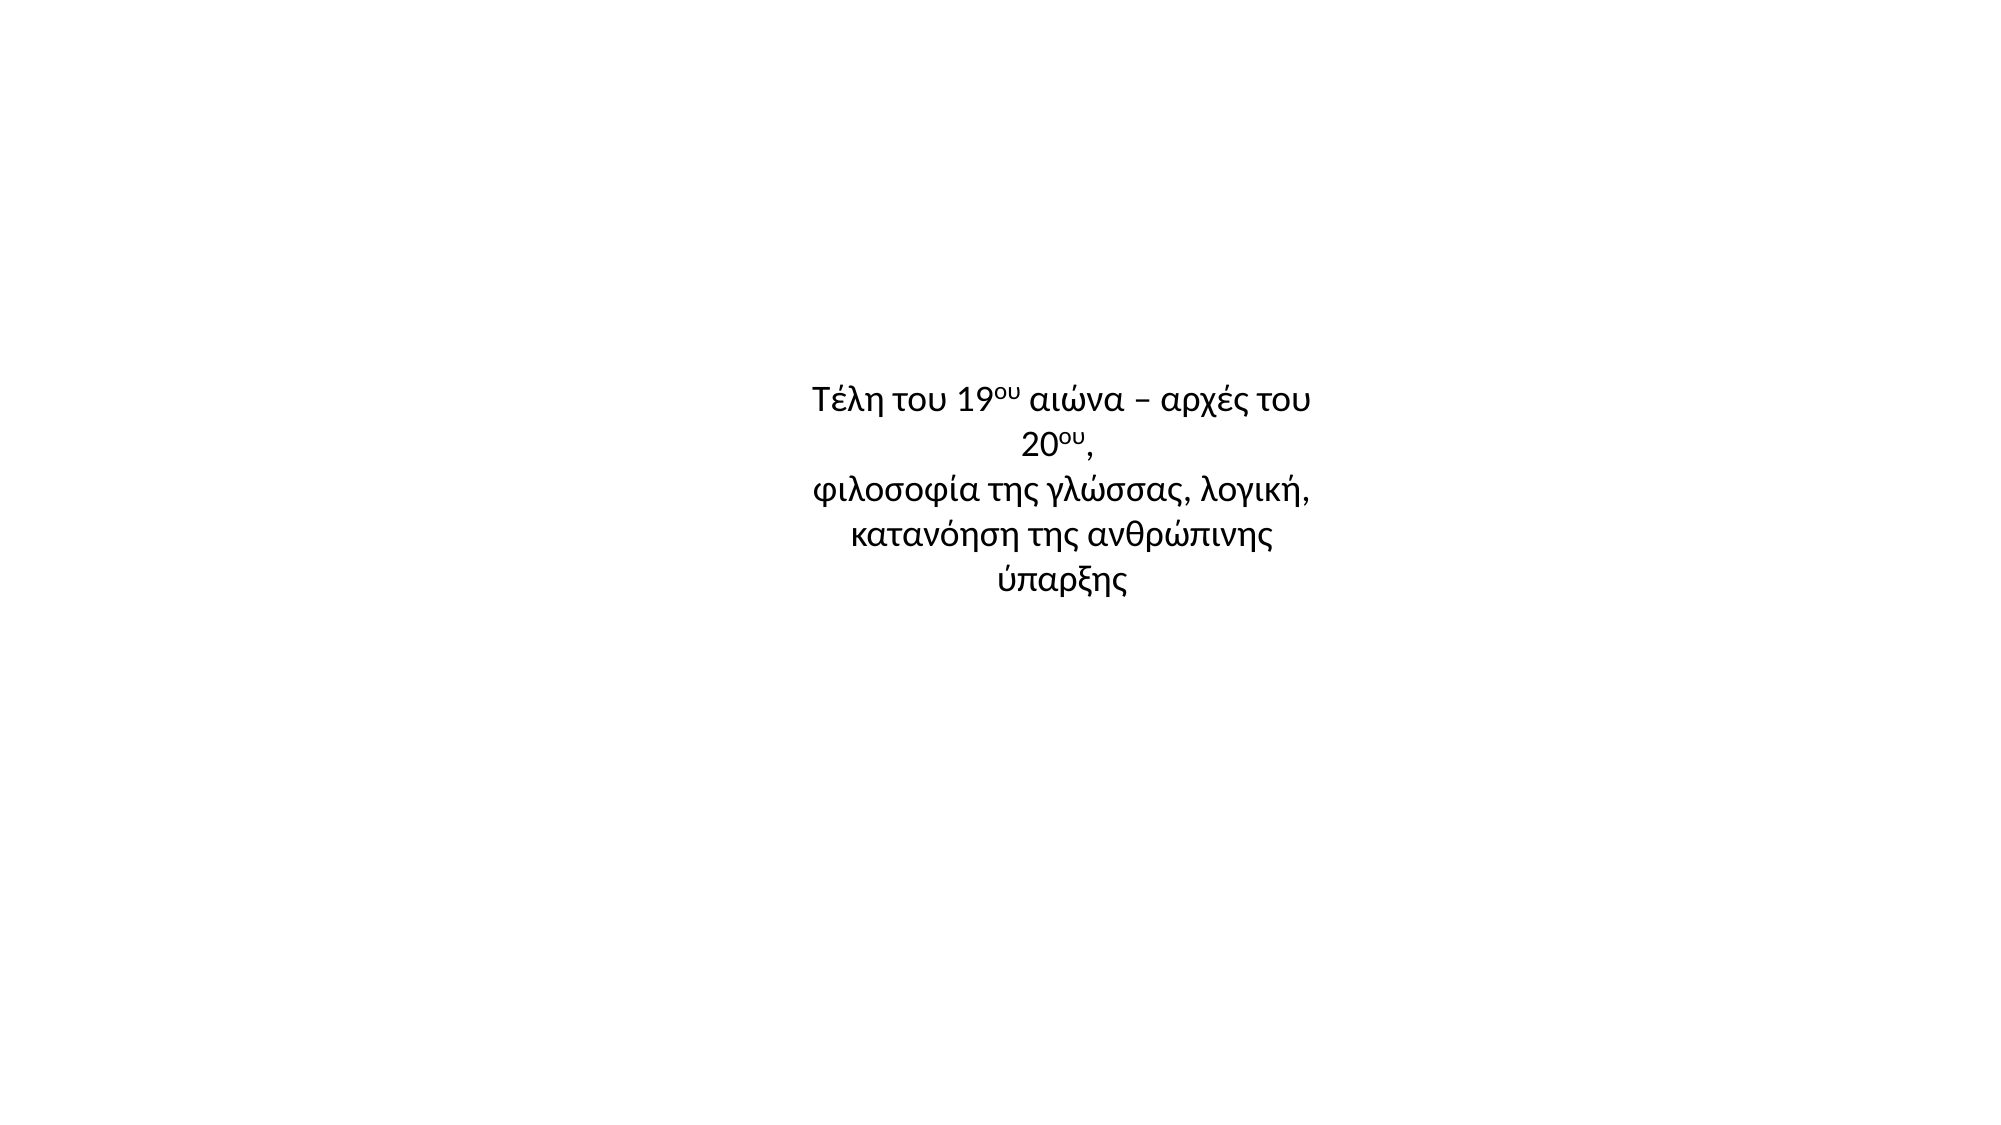

Τέλη του 19ου αιώνα – αρχές του 20ου,
φιλοσοφία της γλώσσας, λογική, κατανόηση της ανθρώπινης ύπαρξης